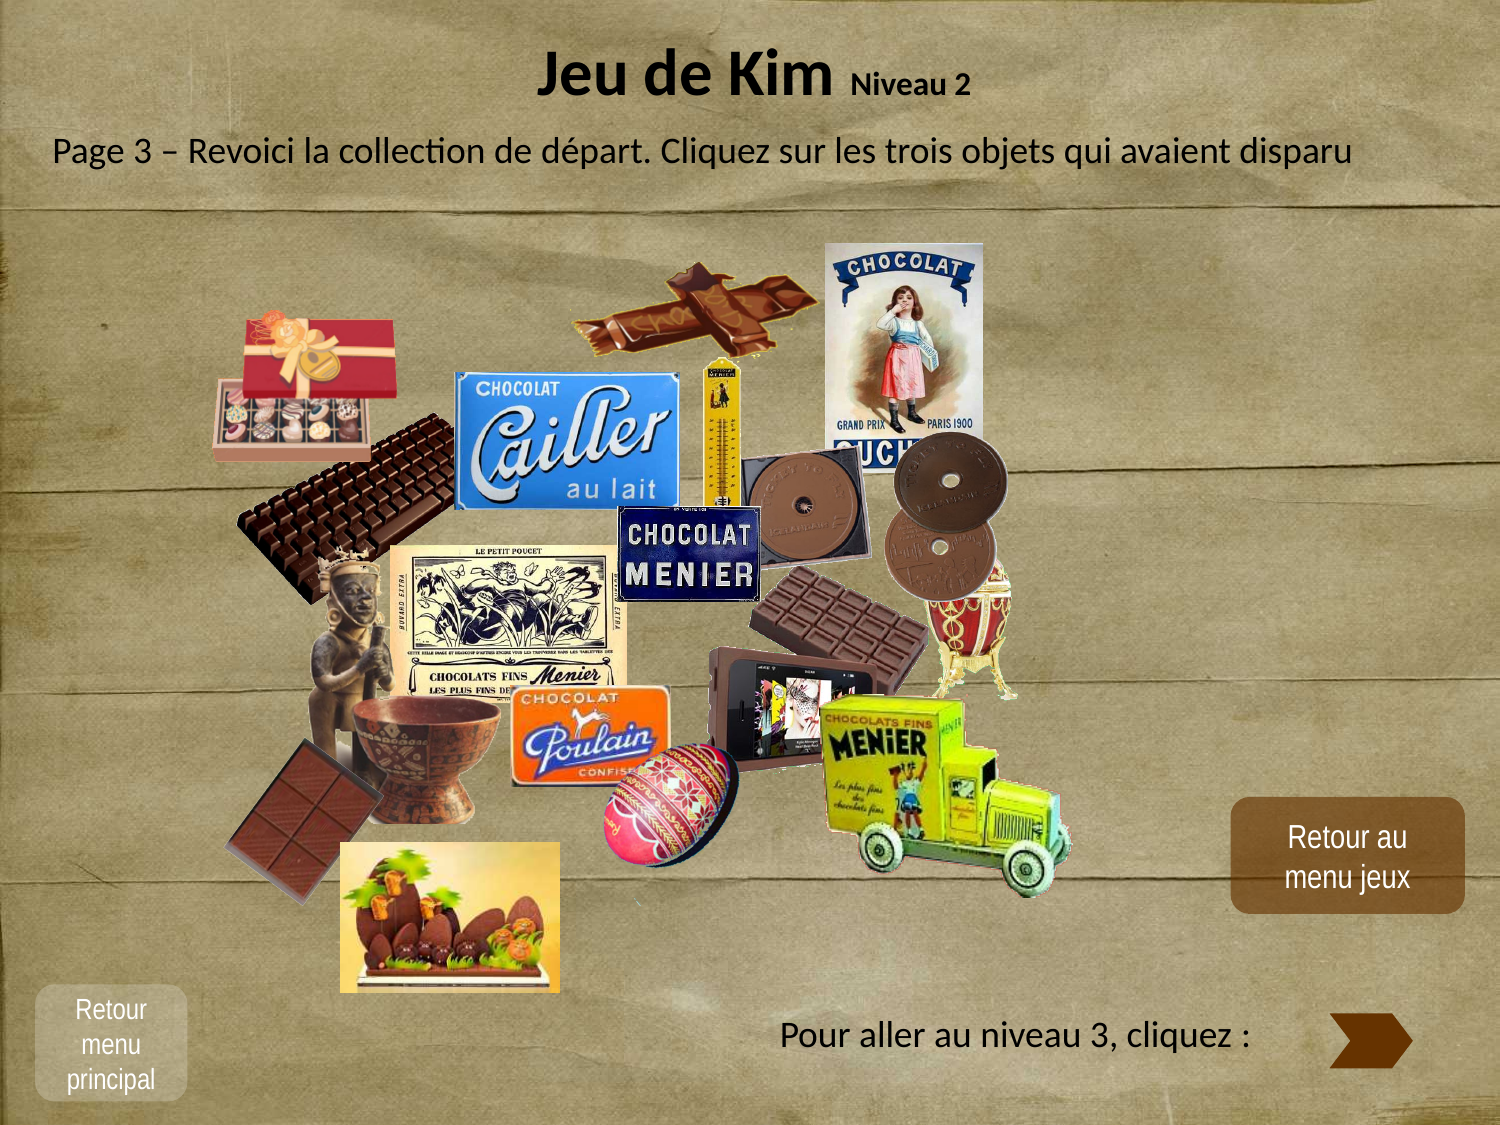

Jeu de Kim Niveau 2
#
Page 3 – Revoici la collection de départ. Cliquez sur les trois objets qui avaient disparu
Retour au menu jeux
Retour menu
principal
Pour aller au niveau 3, cliquez :